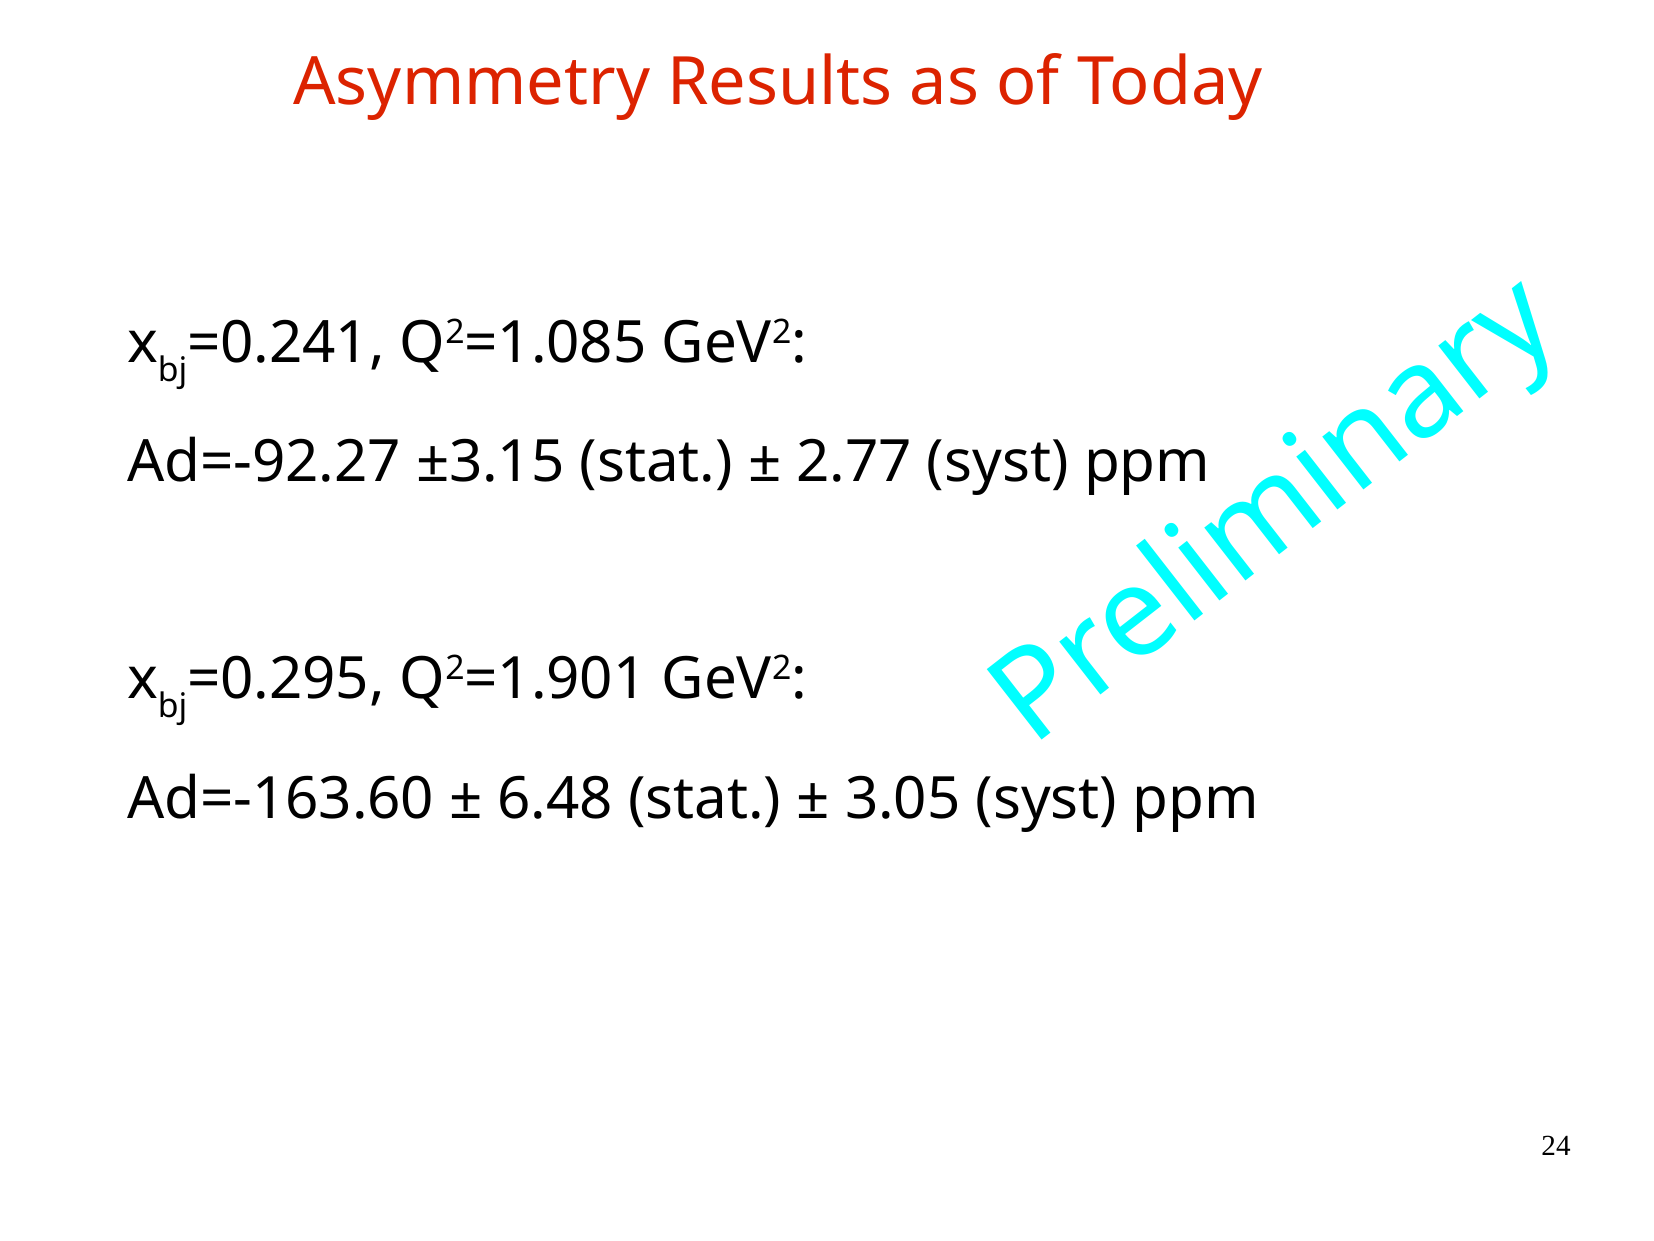

Asymmetry Results as of Today
xbj=0.241, Q2=1.085 GeV2:
Ad=-92.27 ±3.15 (stat.) ± 2.77 (syst) ppm
xbj=0.295, Q2=1.901 GeV2:
Ad=-163.60 ± 6.48 (stat.) ± 3.05 (syst) ppm
Preliminary
24